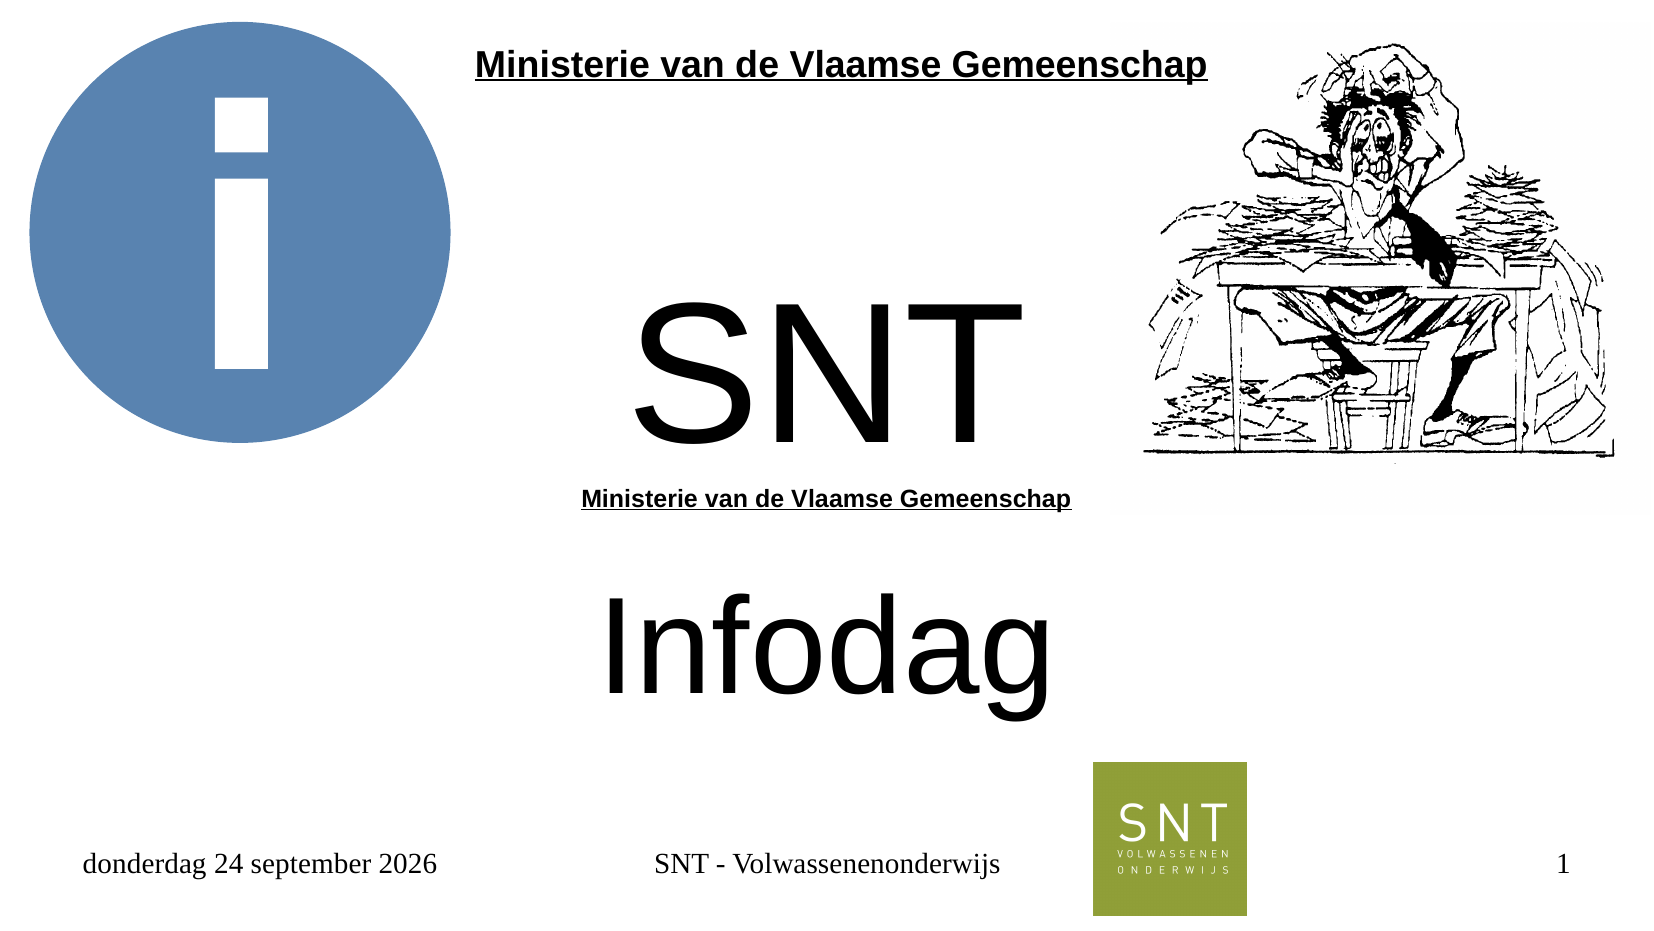

Ministerie van de Vlaamse Gemeenschap
# SNT Ministerie van de Vlaamse Gemeenschap
Infodag
SNT - Volwassenenonderwijs
1